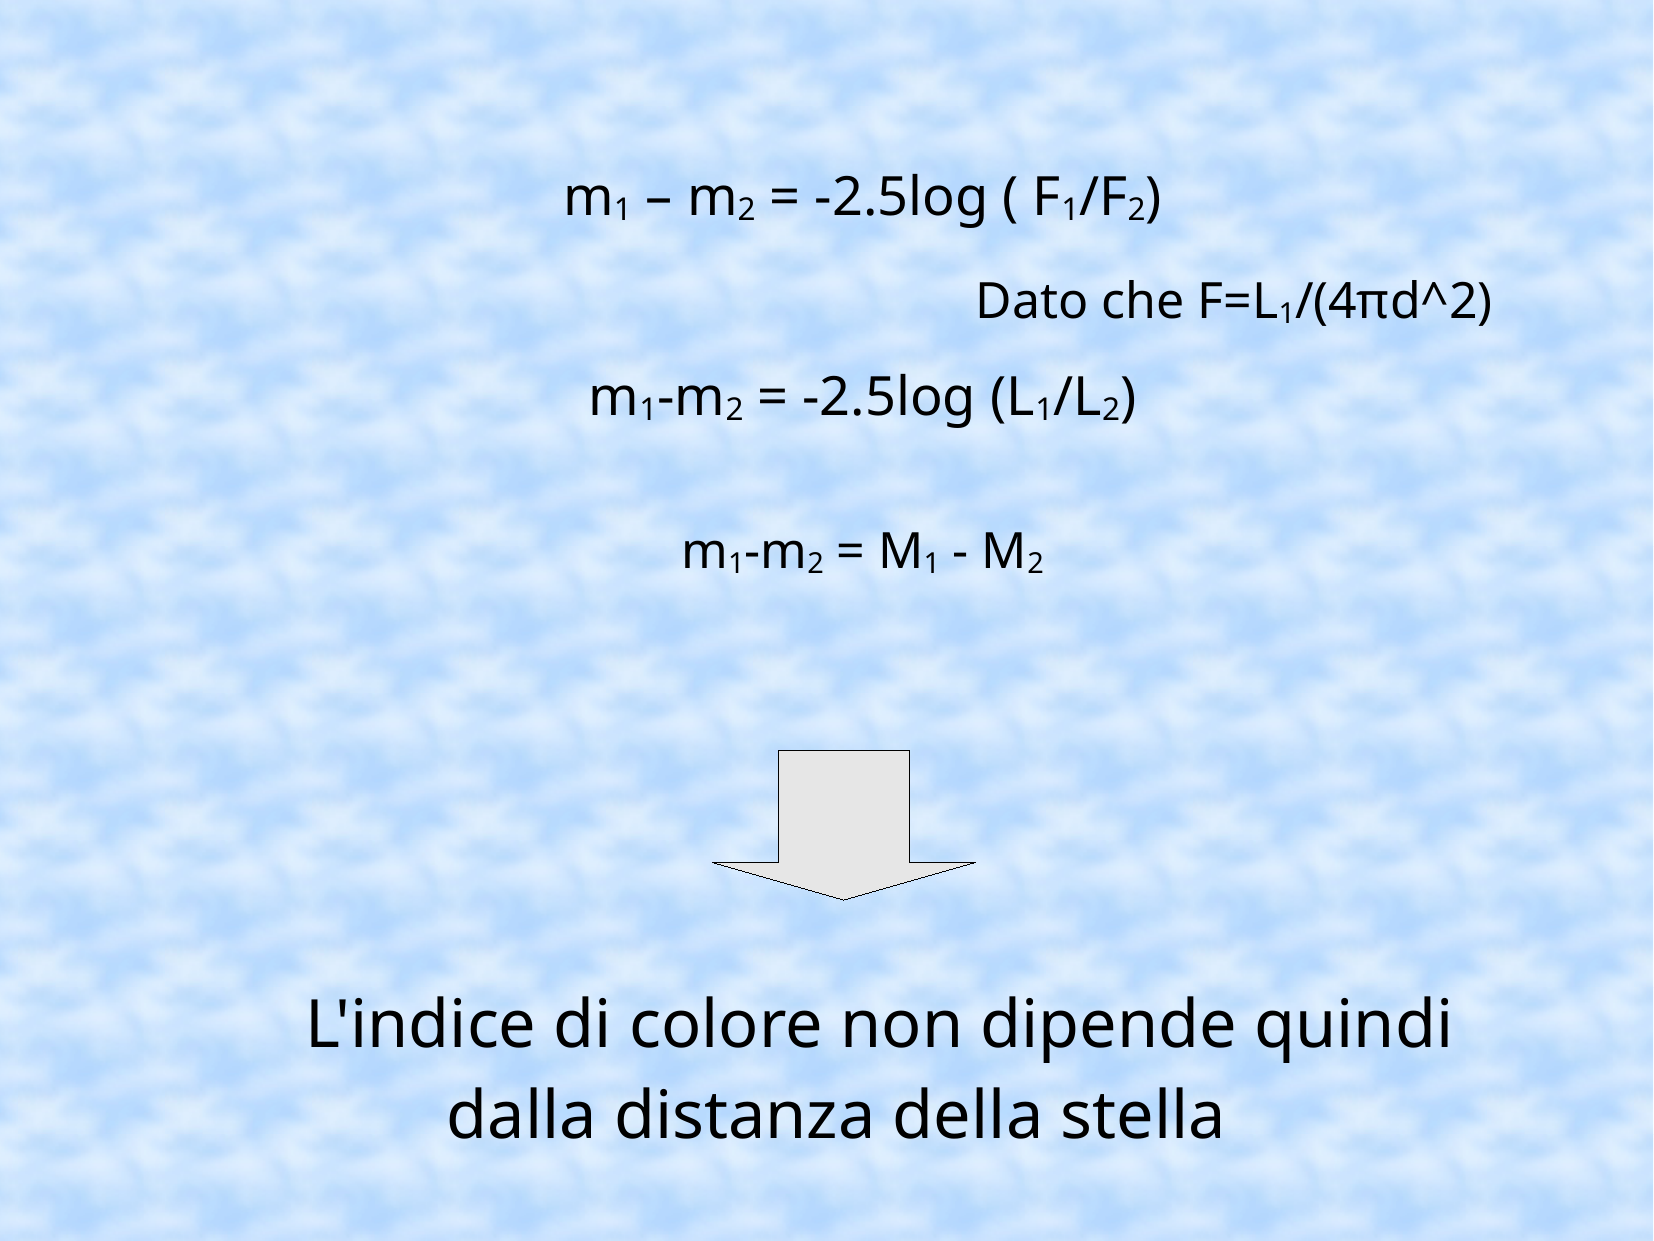

m1 – m2 = -2.5log ( F1/F2)
m1-m2 = -2.5log (L1/L2)
m1-m2 = M1 - M2
 Dato che F=L1/(4πd^2)
 L'indice di colore non dipende quindi
dalla distanza della stella